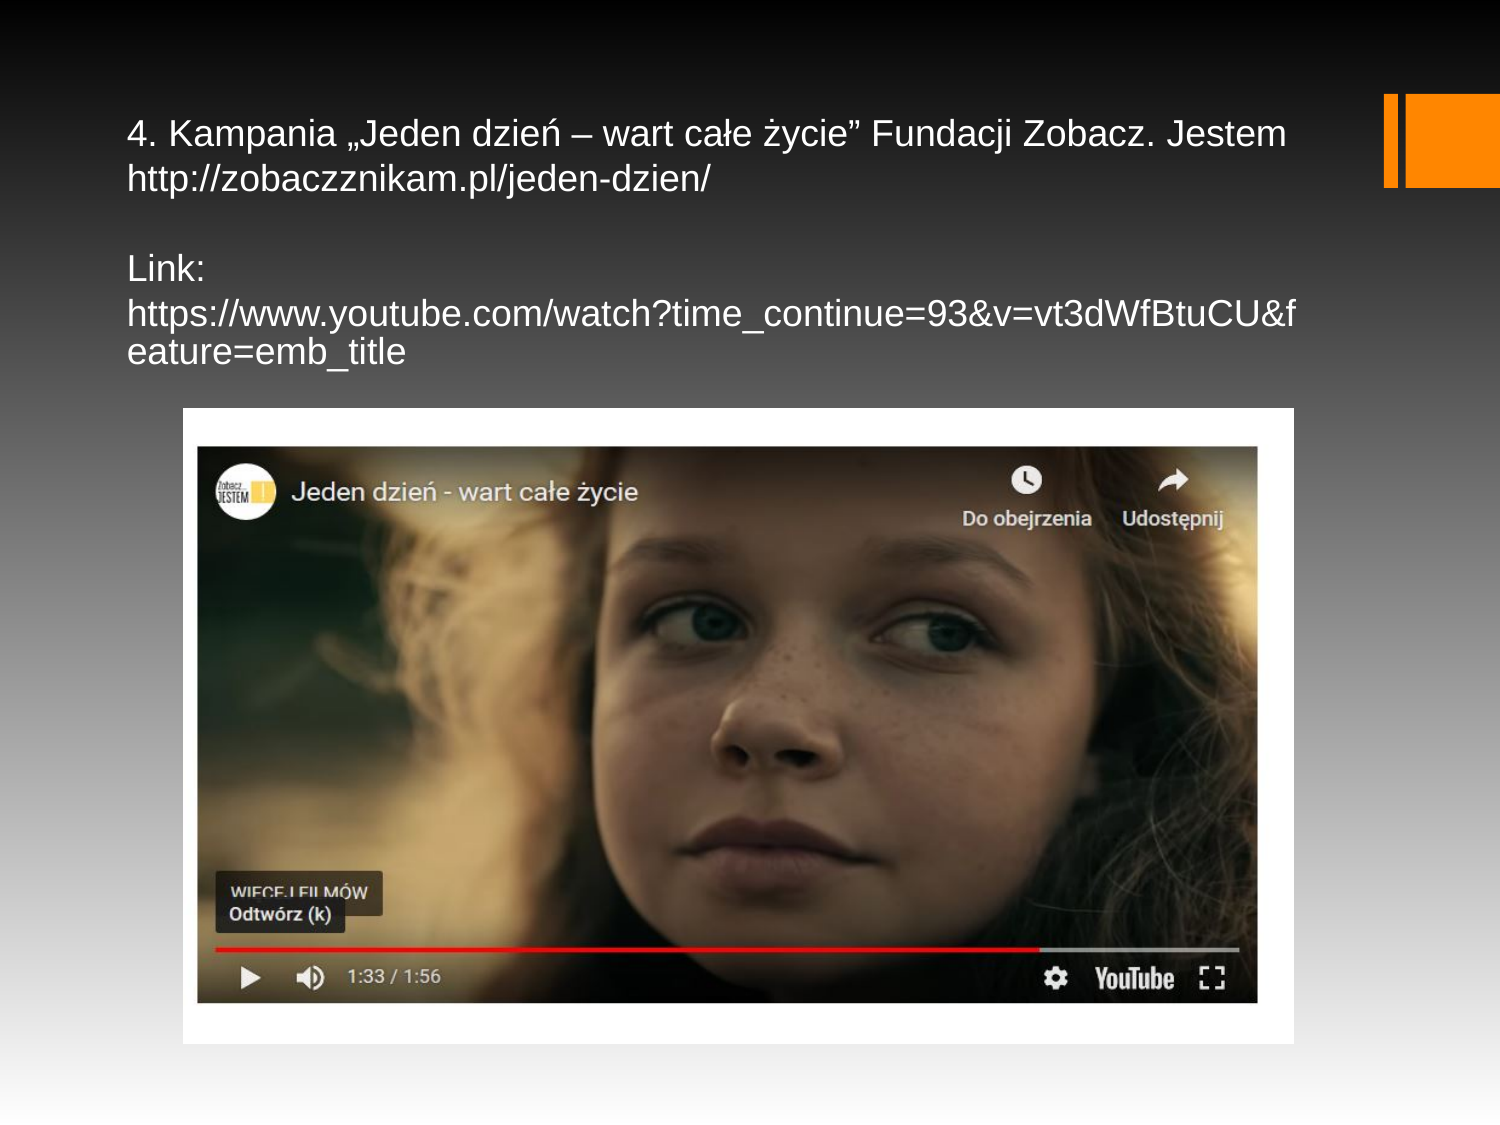

4. Kampania „Jeden dzień – wart całe życie” Fundacji Zobacz. Jestem http://zobaczznikam.pl/jeden-dzien/
Link: https://www.youtube.com/watch?time_continue=93&v=vt3dWfBtuCU&feature=emb_title